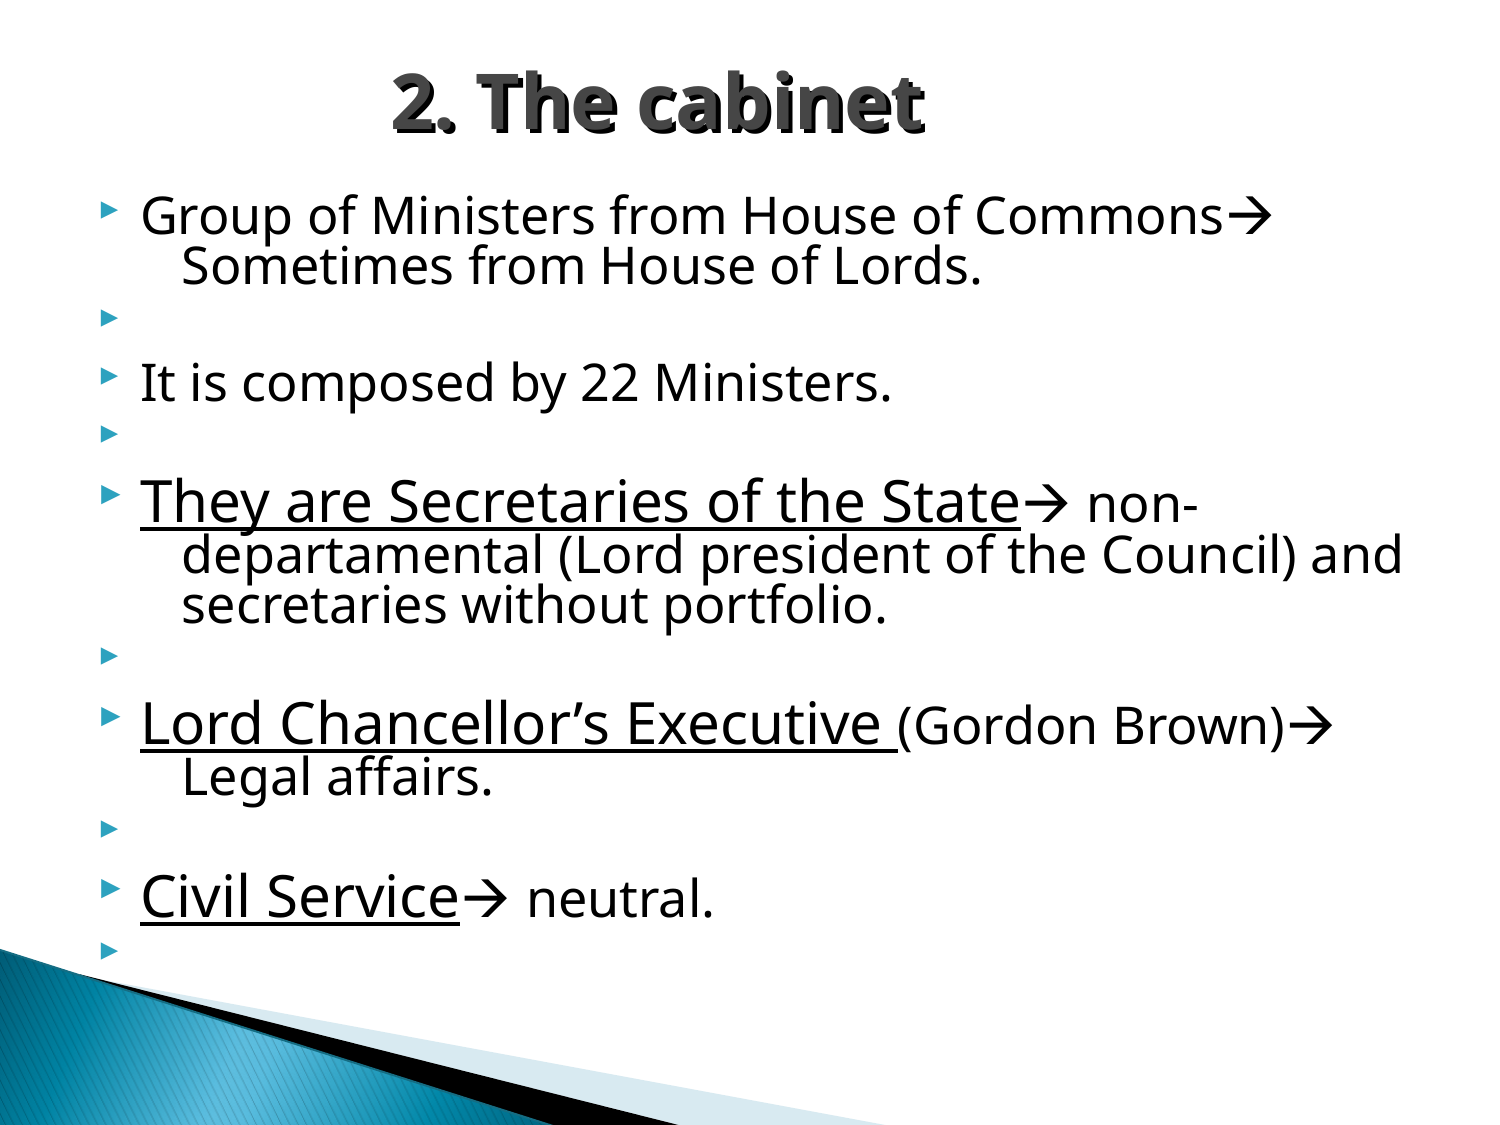

2. The cabinet
# Group of Ministers from House of Commons Sometimes from House of Lords.
It is composed by 22 Ministers.
They are Secretaries of the State non-departamental (Lord president of the Council) and secretaries without portfolio.
Lord Chancellor’s Executive (Gordon Brown) Legal affairs.
Civil Service neutral.